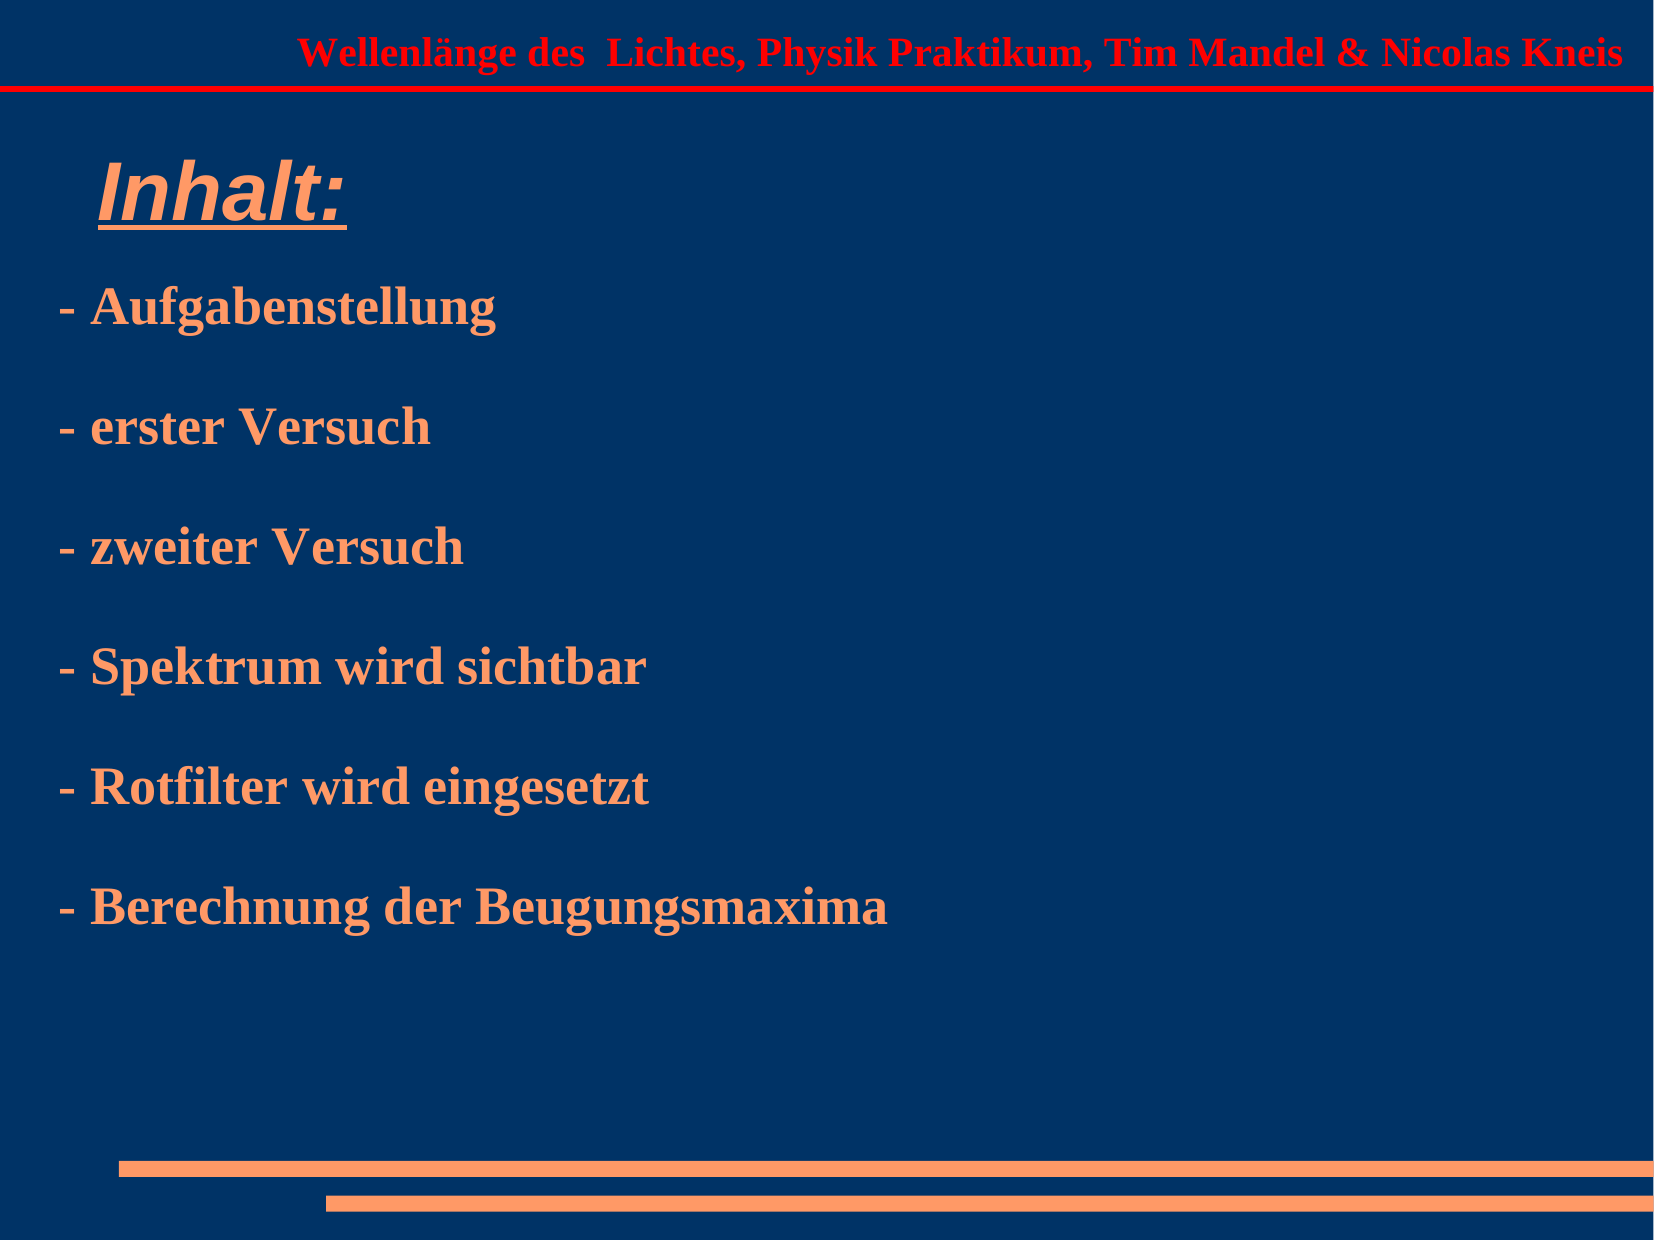

Wellenlänge des Lichtes, Physik Praktikum, Tim Mandel & Nicolas Kneis
# Inhalt:
- Aufgabenstellung
- erster Versuch
- zweiter Versuch
- Spektrum wird sichtbar
- Rotfilter wird eingesetzt
- Berechnung der Beugungsmaxima